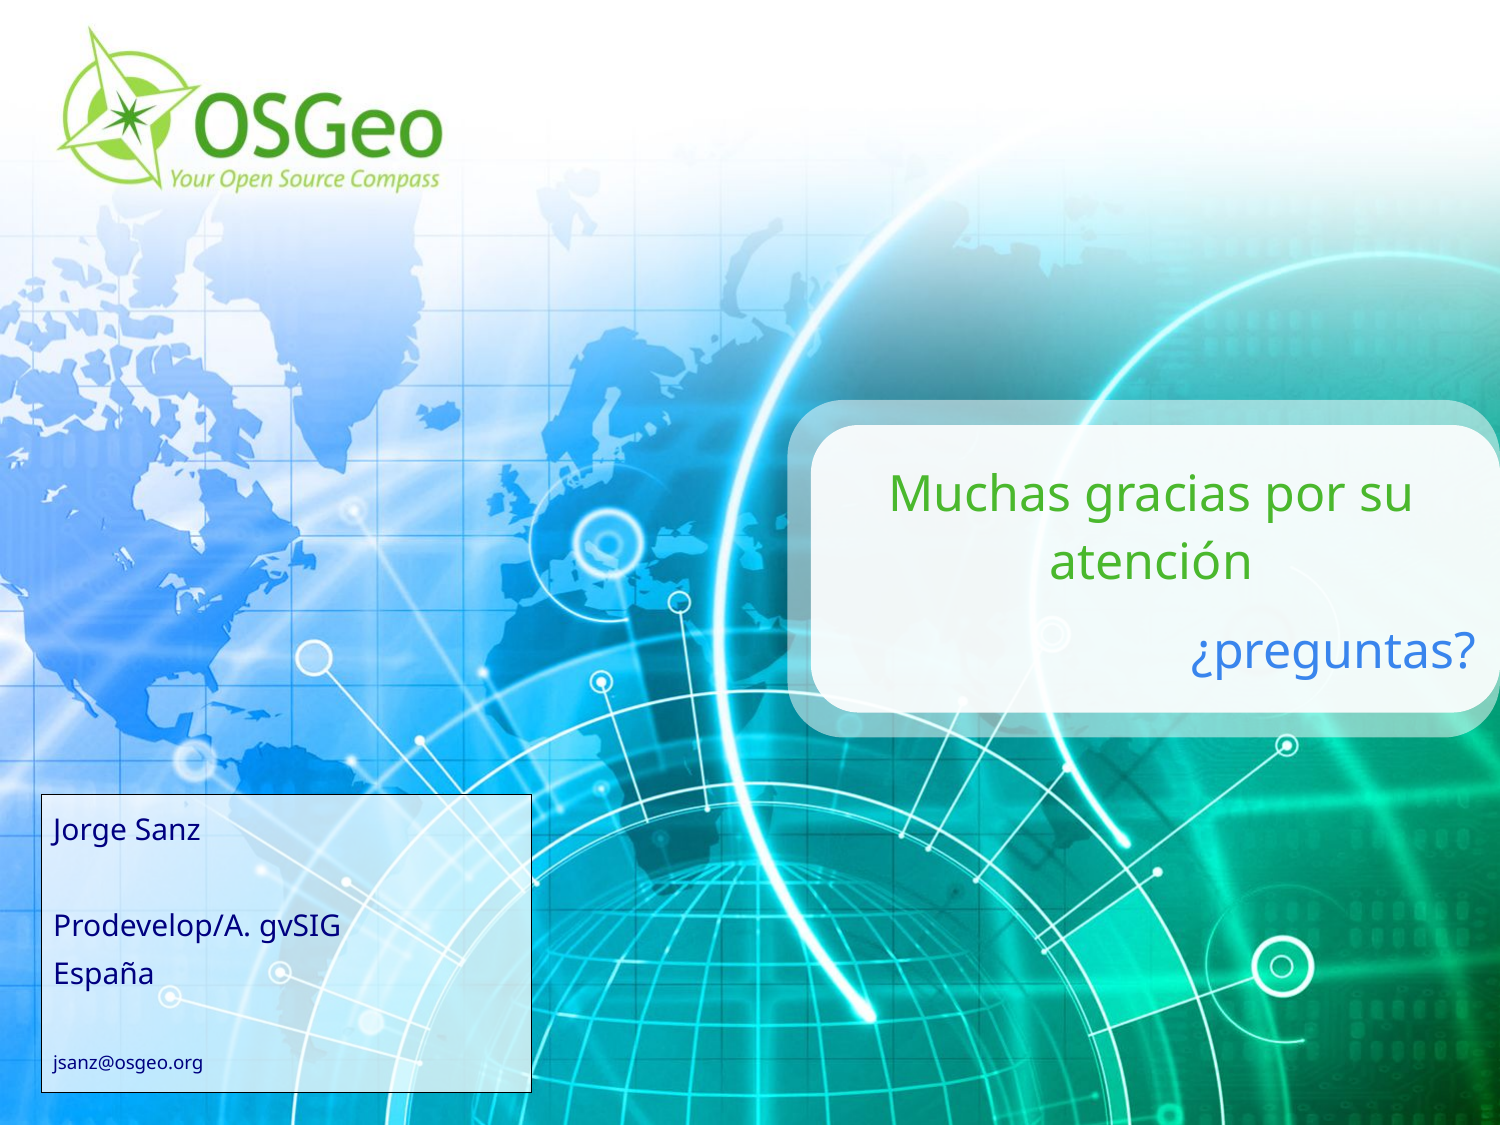

Muchas gracias por su atención
¿preguntas?
# Jorge Sanz
Prodevelop/A. gvSIG
España
jsanz@osgeo.org